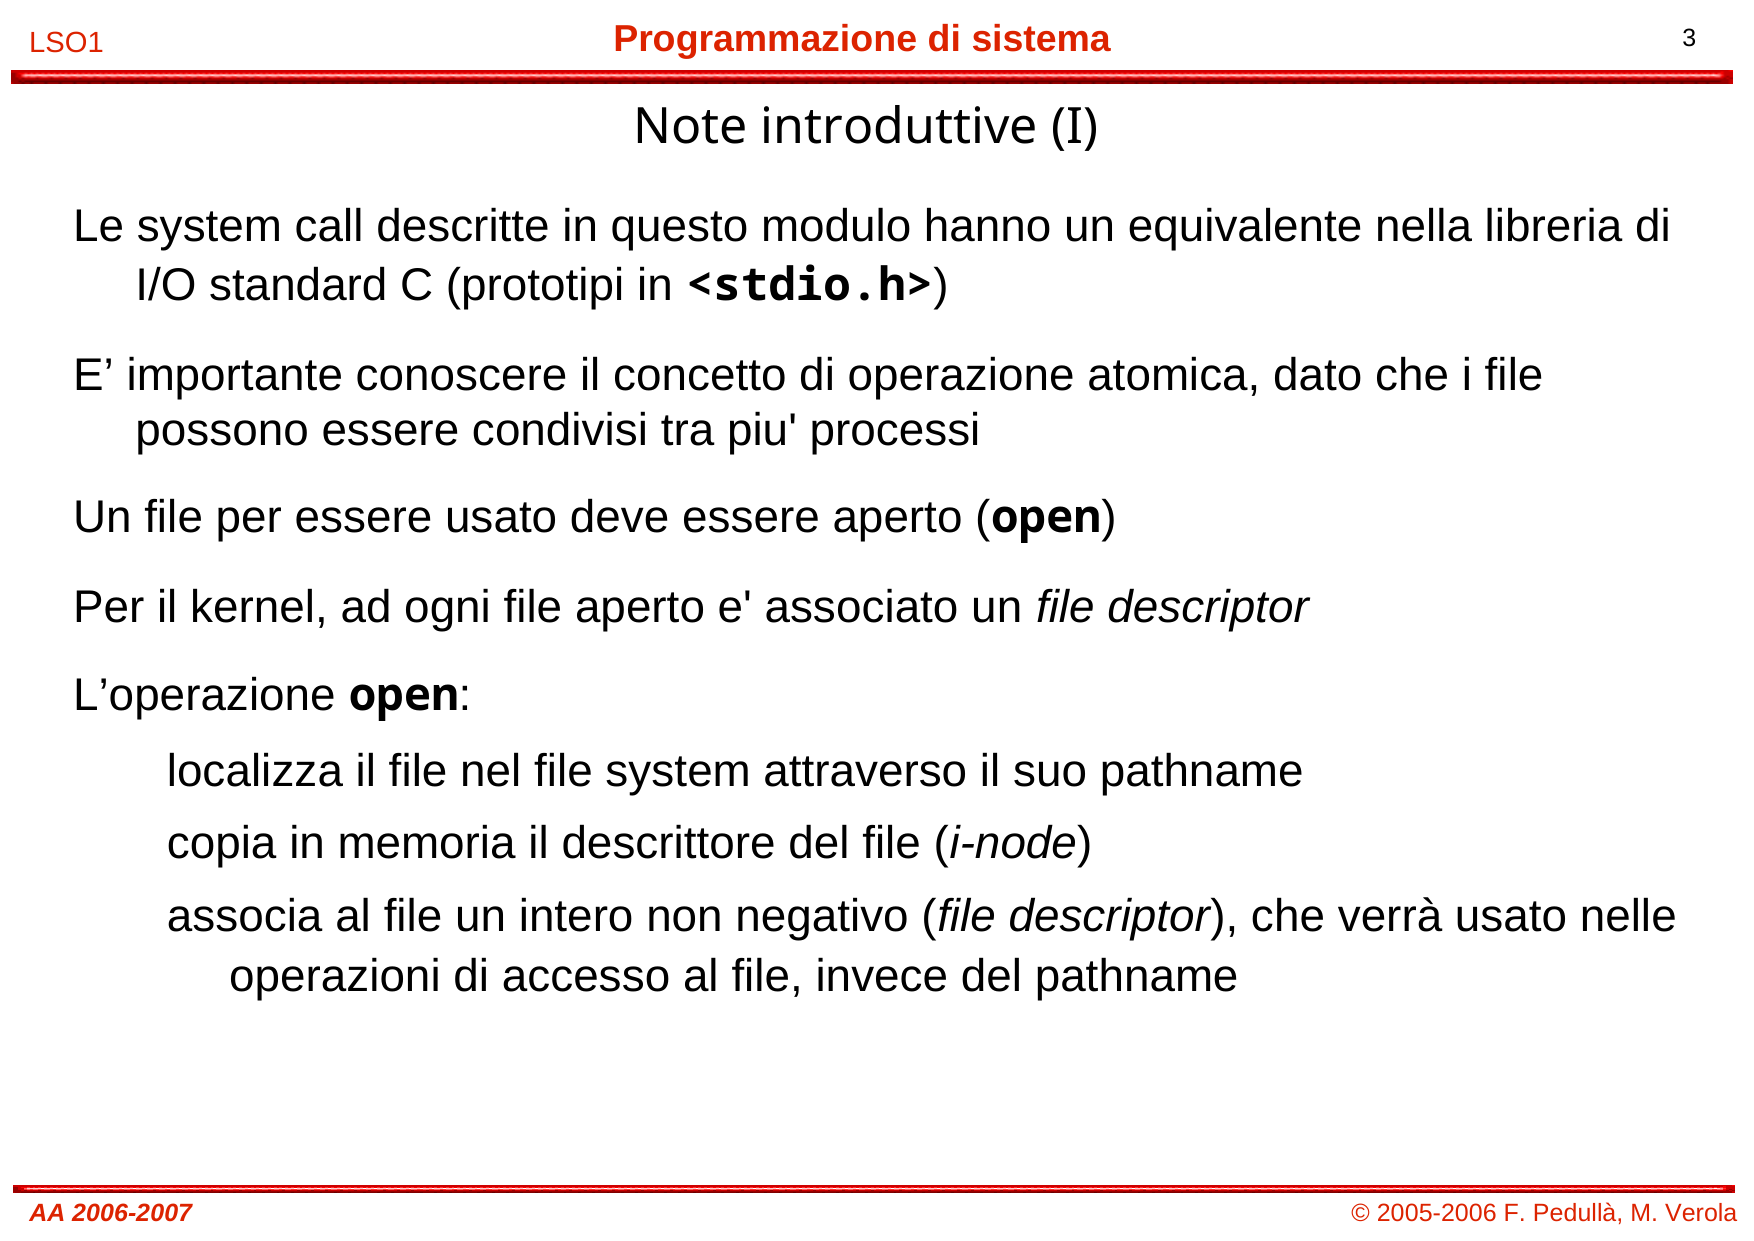

# Note introduttive (I)
Le system call descritte in questo modulo hanno un equivalente nella libreria di I/O standard C (prototipi in <stdio.h>)
E’ importante conoscere il concetto di operazione atomica, dato che i file possono essere condivisi tra piu' processi
Un file per essere usato deve essere aperto (open)
Per il kernel, ad ogni file aperto e' associato un file descriptor
L’operazione open:
localizza il file nel file system attraverso il suo pathname
copia in memoria il descrittore del file (i-node)
associa al file un intero non negativo (file descriptor), che verrà usato nelle operazioni di accesso al file, invece del pathname